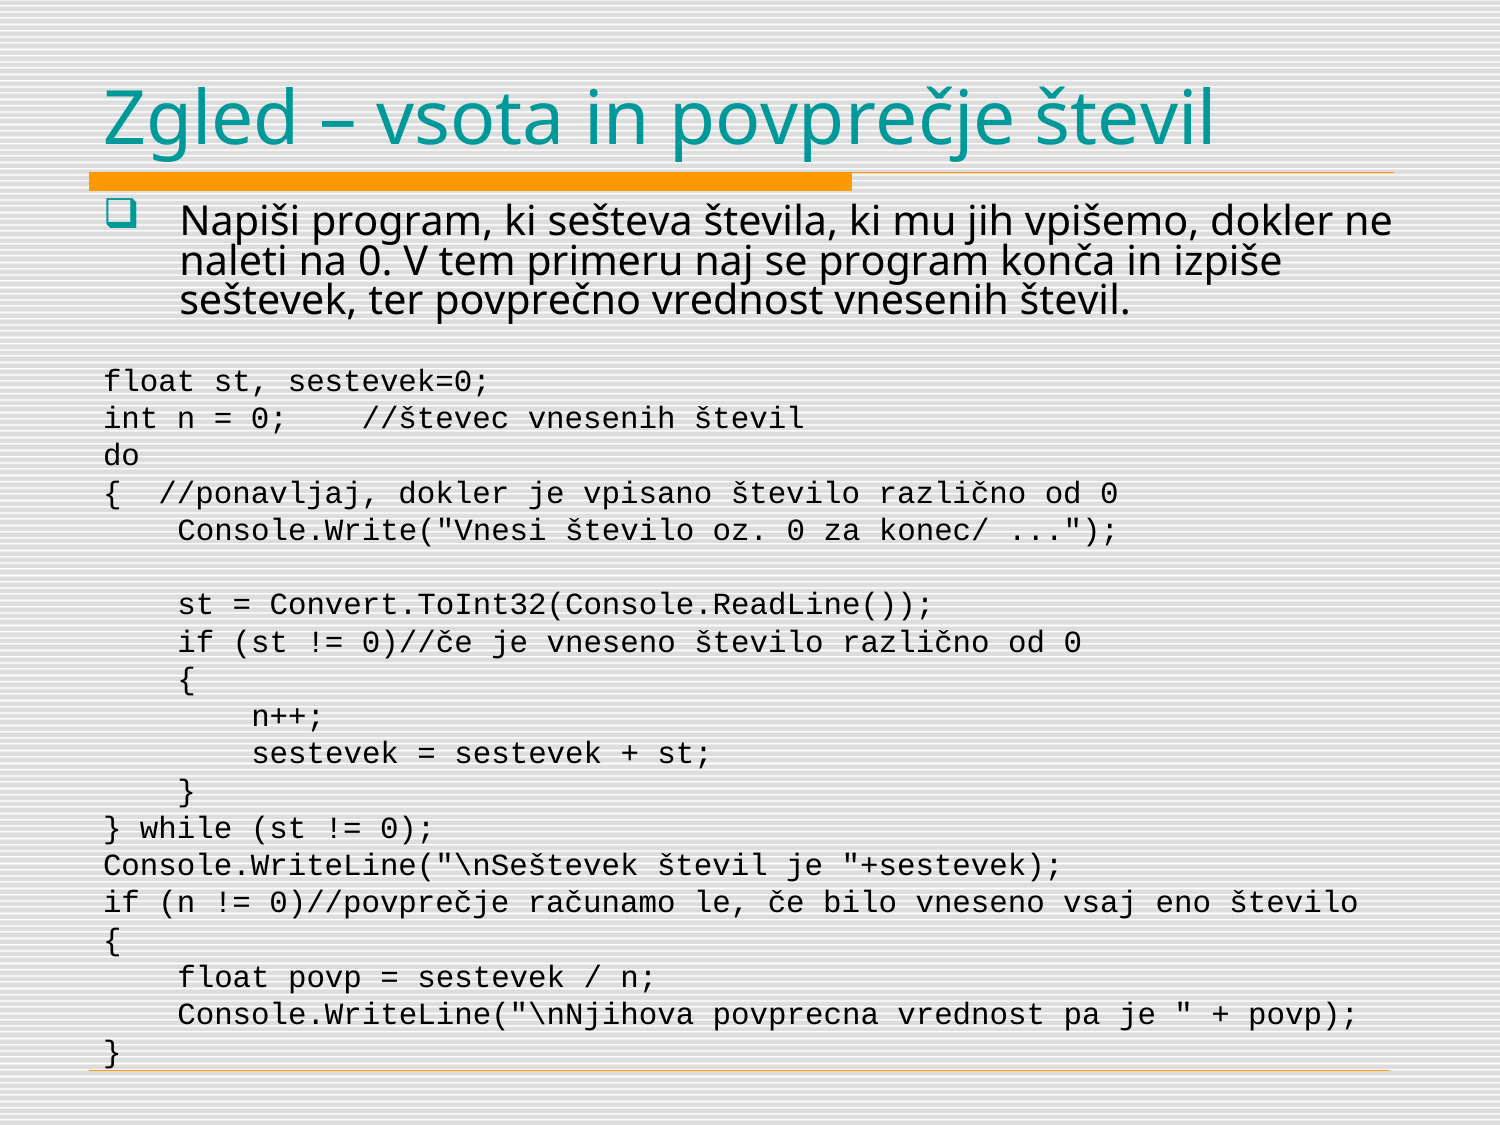

# Zgled – vsota in povprečje števil
Napiši program, ki sešteva števila, ki mu jih vpišemo, dokler ne naleti na 0. V tem primeru naj se program konča in izpiše seštevek, ter povprečno vrednost vnesenih števil.
float st, sestevek=0;
int n = 0; //števec vnesenih števil
do
{ //ponavljaj, dokler je vpisano število različno od 0
 Console.Write("Vnesi število oz. 0 za konec/ ...");
 st = Convert.ToInt32(Console.ReadLine());
 if (st != 0)//če je vneseno število različno od 0
 {
 n++;
 sestevek = sestevek + st;
 }
} while (st != 0);
Console.WriteLine("\nSeštevek števil je "+sestevek);
if (n != 0)//povprečje računamo le, če bilo vneseno vsaj eno število
{
 float povp = sestevek / n;
 Console.WriteLine("\nNjihova povprecna vrednost pa je " + povp);
}